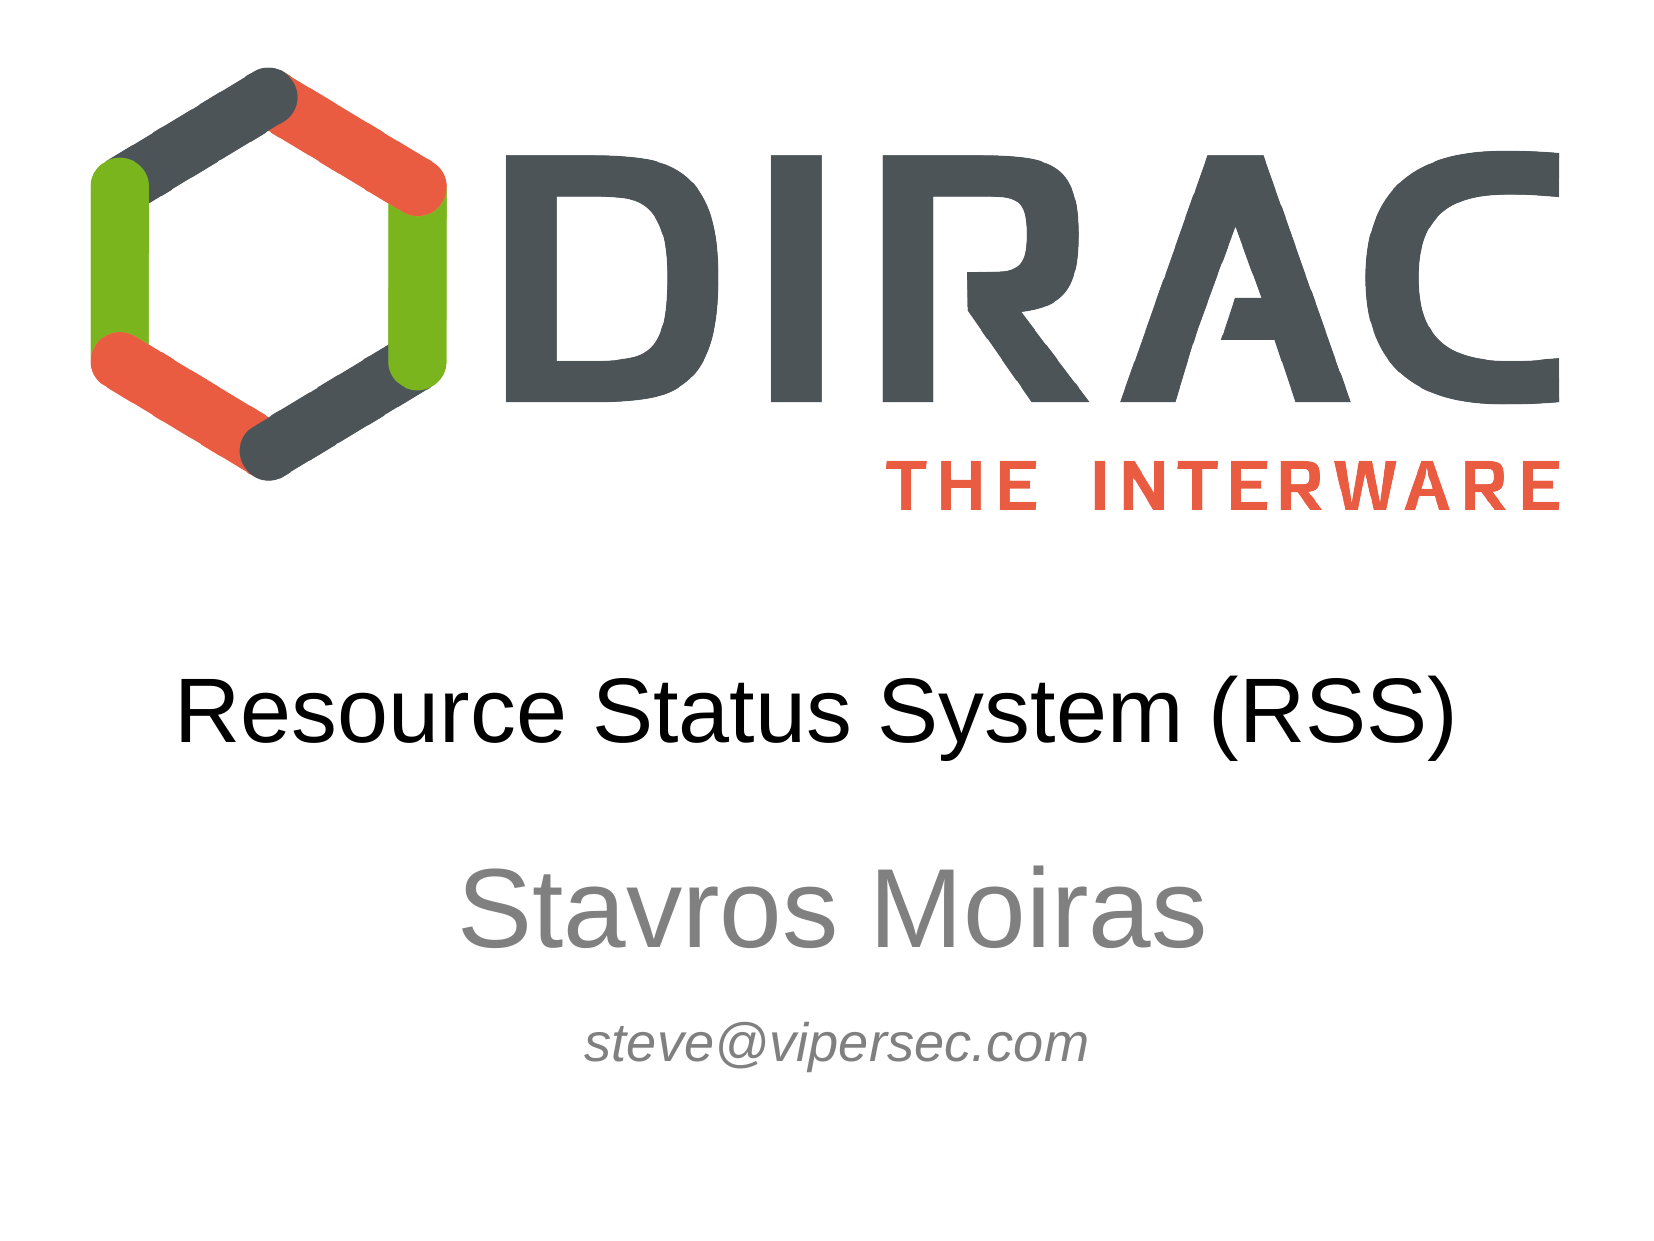

# Resource Status System (RSS)
Stavros Moiras
steve@vipersec.com